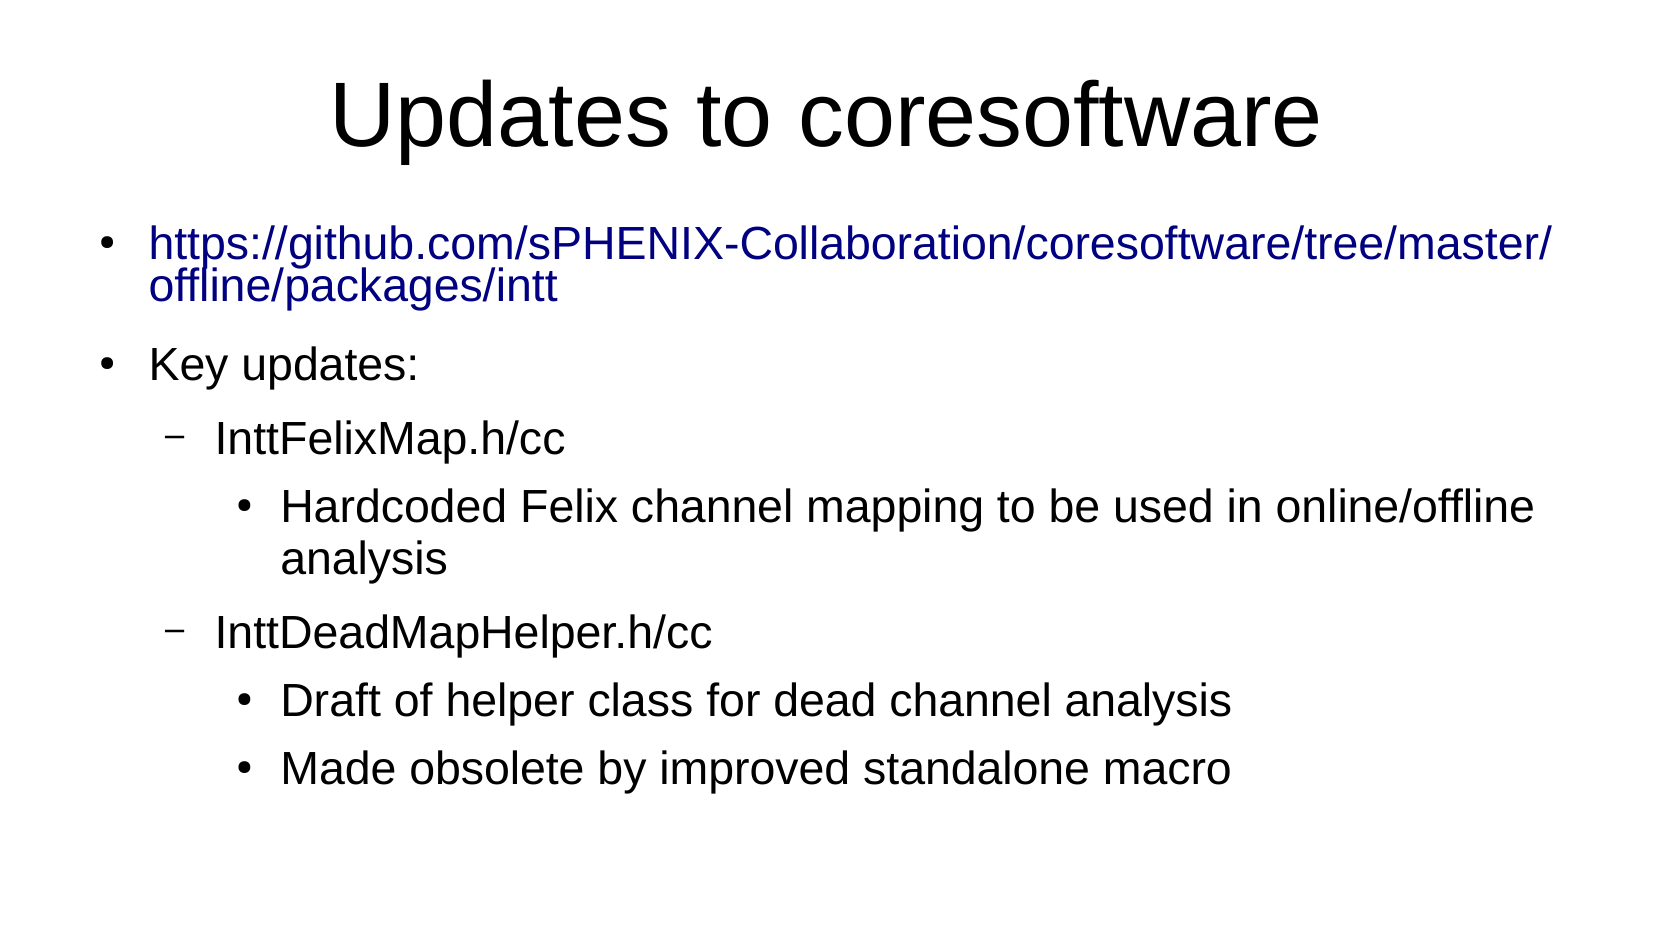

# Updates to coresoftware
https://github.com/sPHENIX-Collaboration/coresoftware/tree/master/offline/packages/intt
Key updates:
InttFelixMap.h/cc
Hardcoded Felix channel mapping to be used in online/offline analysis
InttDeadMapHelper.h/cc
Draft of helper class for dead channel analysis
Made obsolete by improved standalone macro